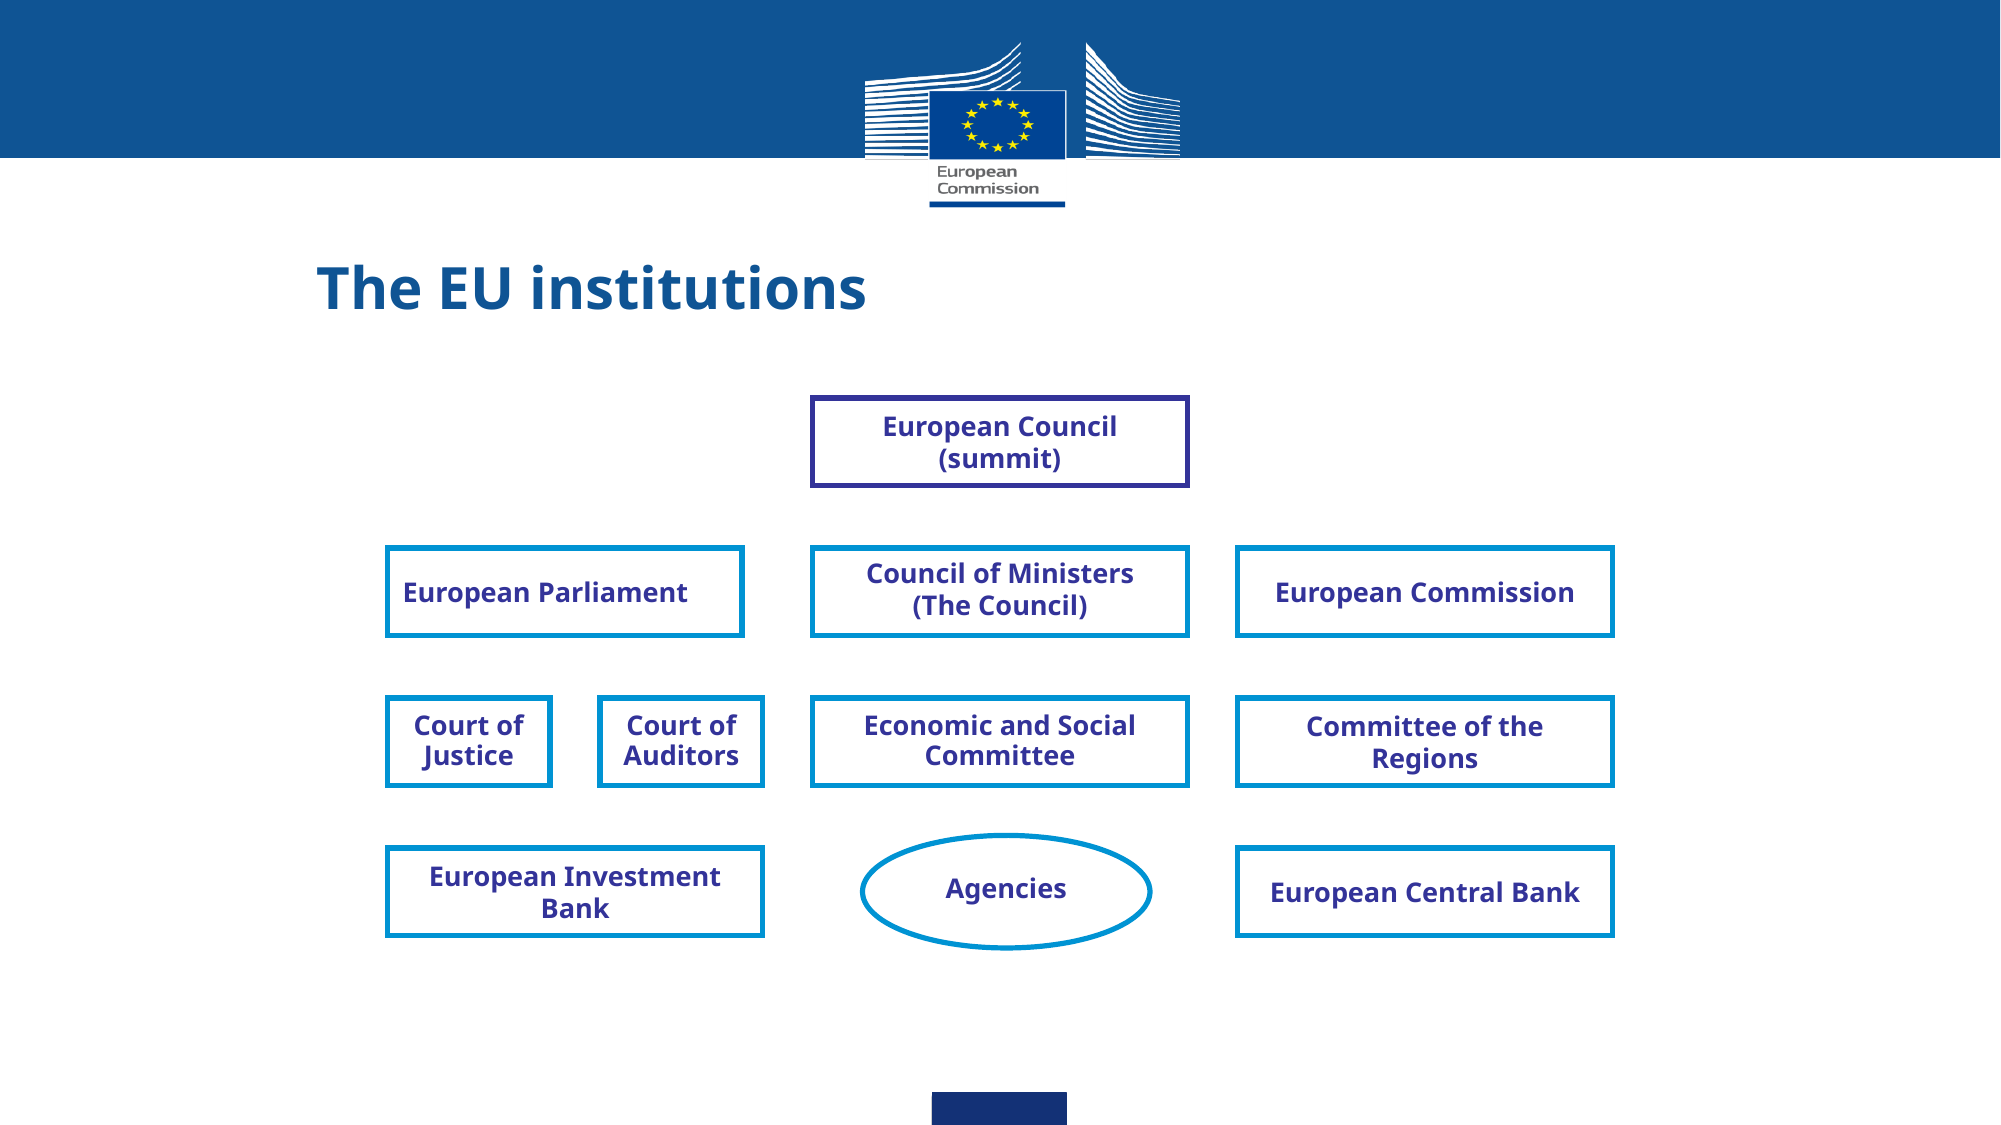

The EU institutions institutions
European Council (summit)
# European Parliament
Council of Ministers
(The Council)
European Commission
Court of Justice
Court of Auditors
Economic and Social Committee
Committee of the Regions
European Investment Bank
European Central Bank
Agencies